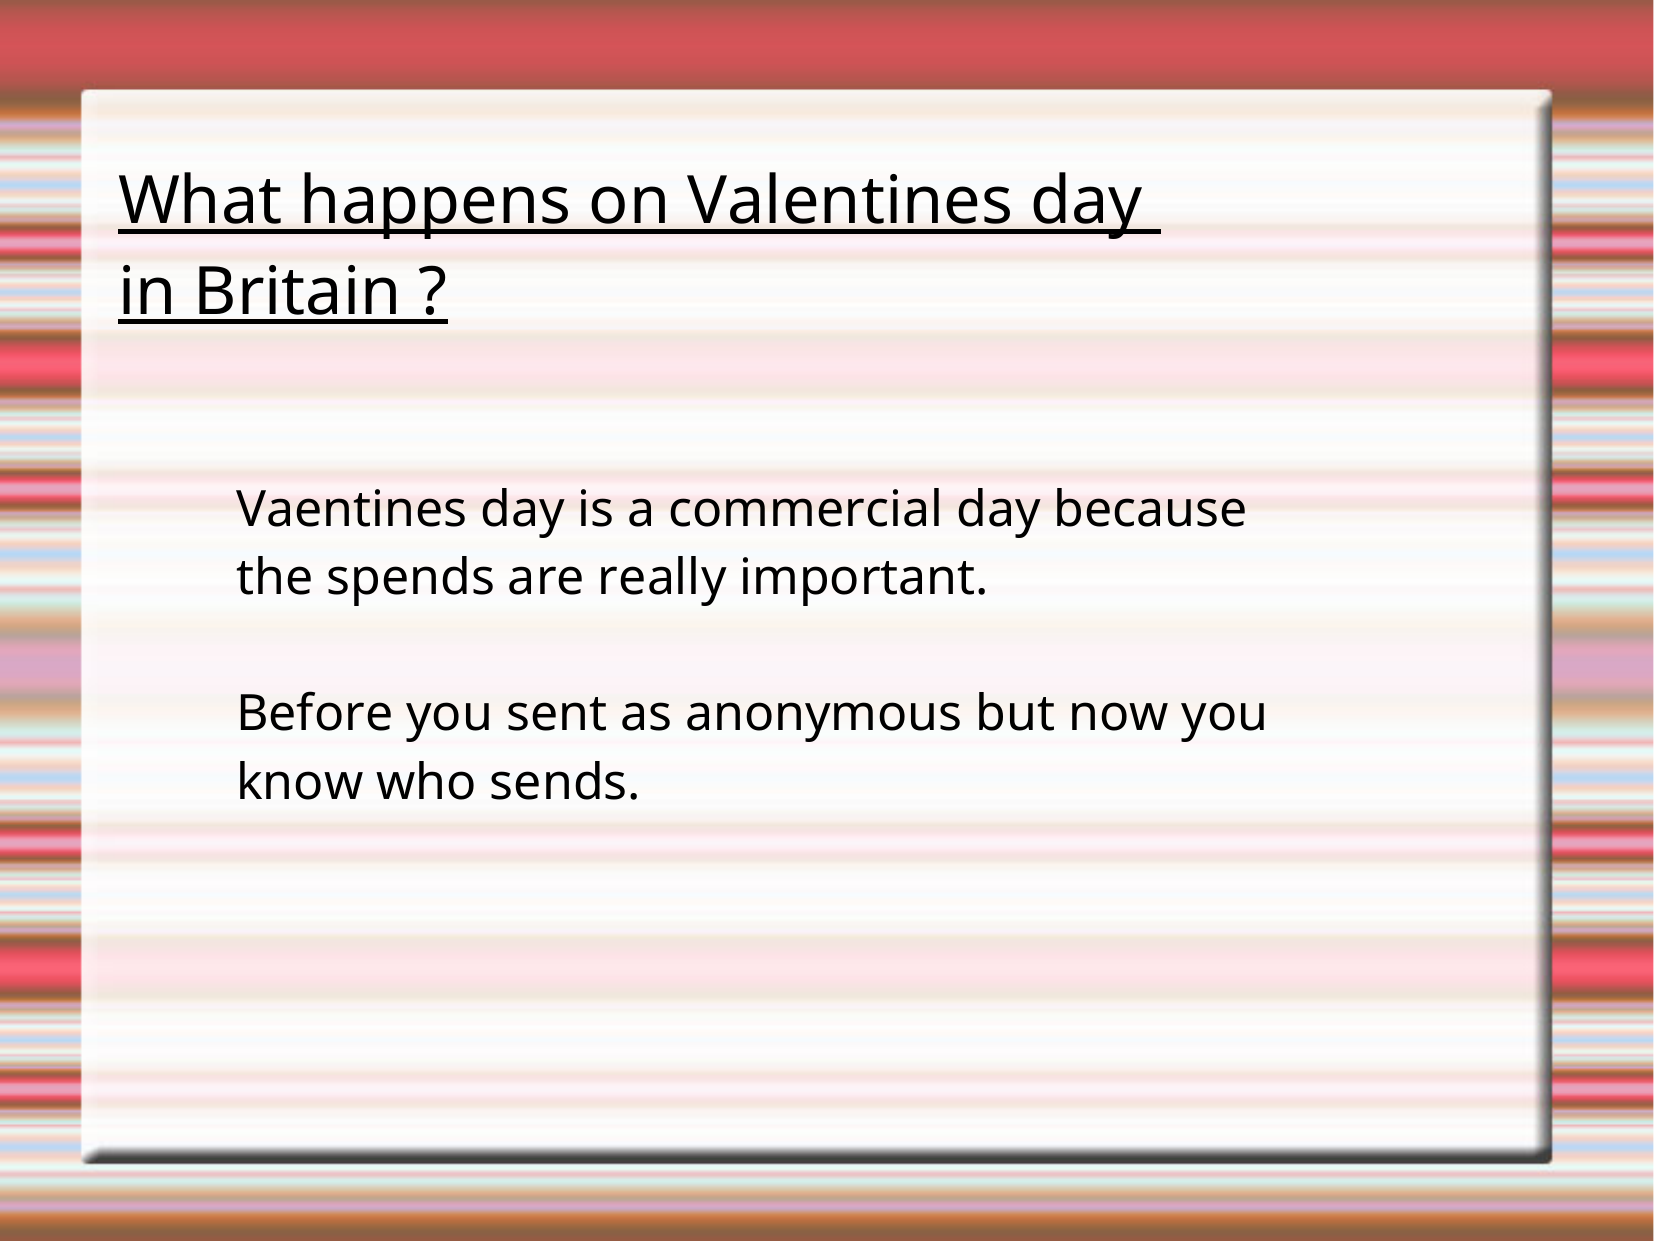

What happens on Valentines day
in Britain ?
Vaentines day is a commercial day because the spends are really important.
Before you sent as anonymous but now you know who sends.